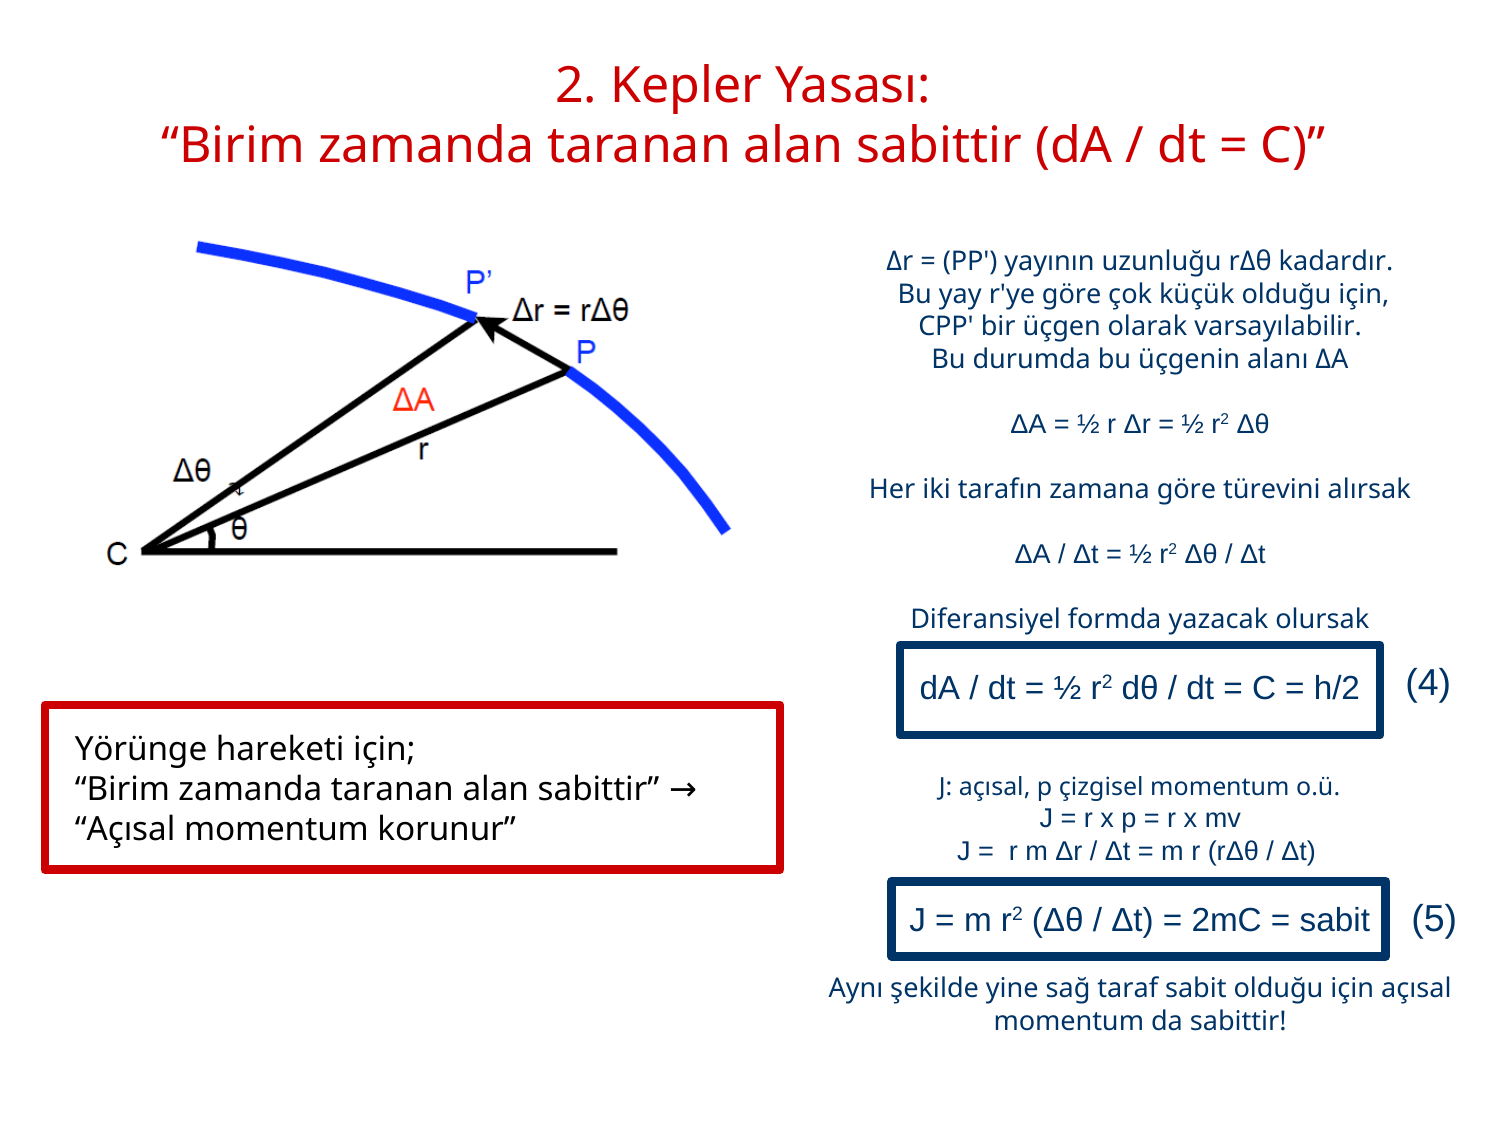

# 2. Kepler Yasası: “Birim zamanda taranan alan sabittir (dA / dt = C)”
Δr = (PP') yayının uzunluğu rΔθ kadardır.
 Bu yay r'ye göre çok küçük olduğu için,
CPP' bir üçgen olarak varsayılabilir.
Bu durumda bu üçgenin alanı ΔA
ΔA = ½ r Δr = ½ r2 Δθ
Her iki tarafın zamana göre türevini alırsak
ΔA / Δt = ½ r2 Δθ / Δt
Diferansiyel formda yazacak olursak
dA / dt = ½ r2 dθ / dt = C = h/2
J: açısal, p çizgisel momentum o.ü.
J = r x p = r x mv
J = r m Δr / Δt = m r (rΔθ / Δt)
J = m r2 (Δθ / Δt) = 2mC = sabit
Aynı şekilde yine sağ taraf sabit olduğu için açısal momentum da sabittir!
(4)
Yörünge hareketi için;
“Birim zamanda taranan alan sabittir” →
“Açısal momentum korunur”
(5)